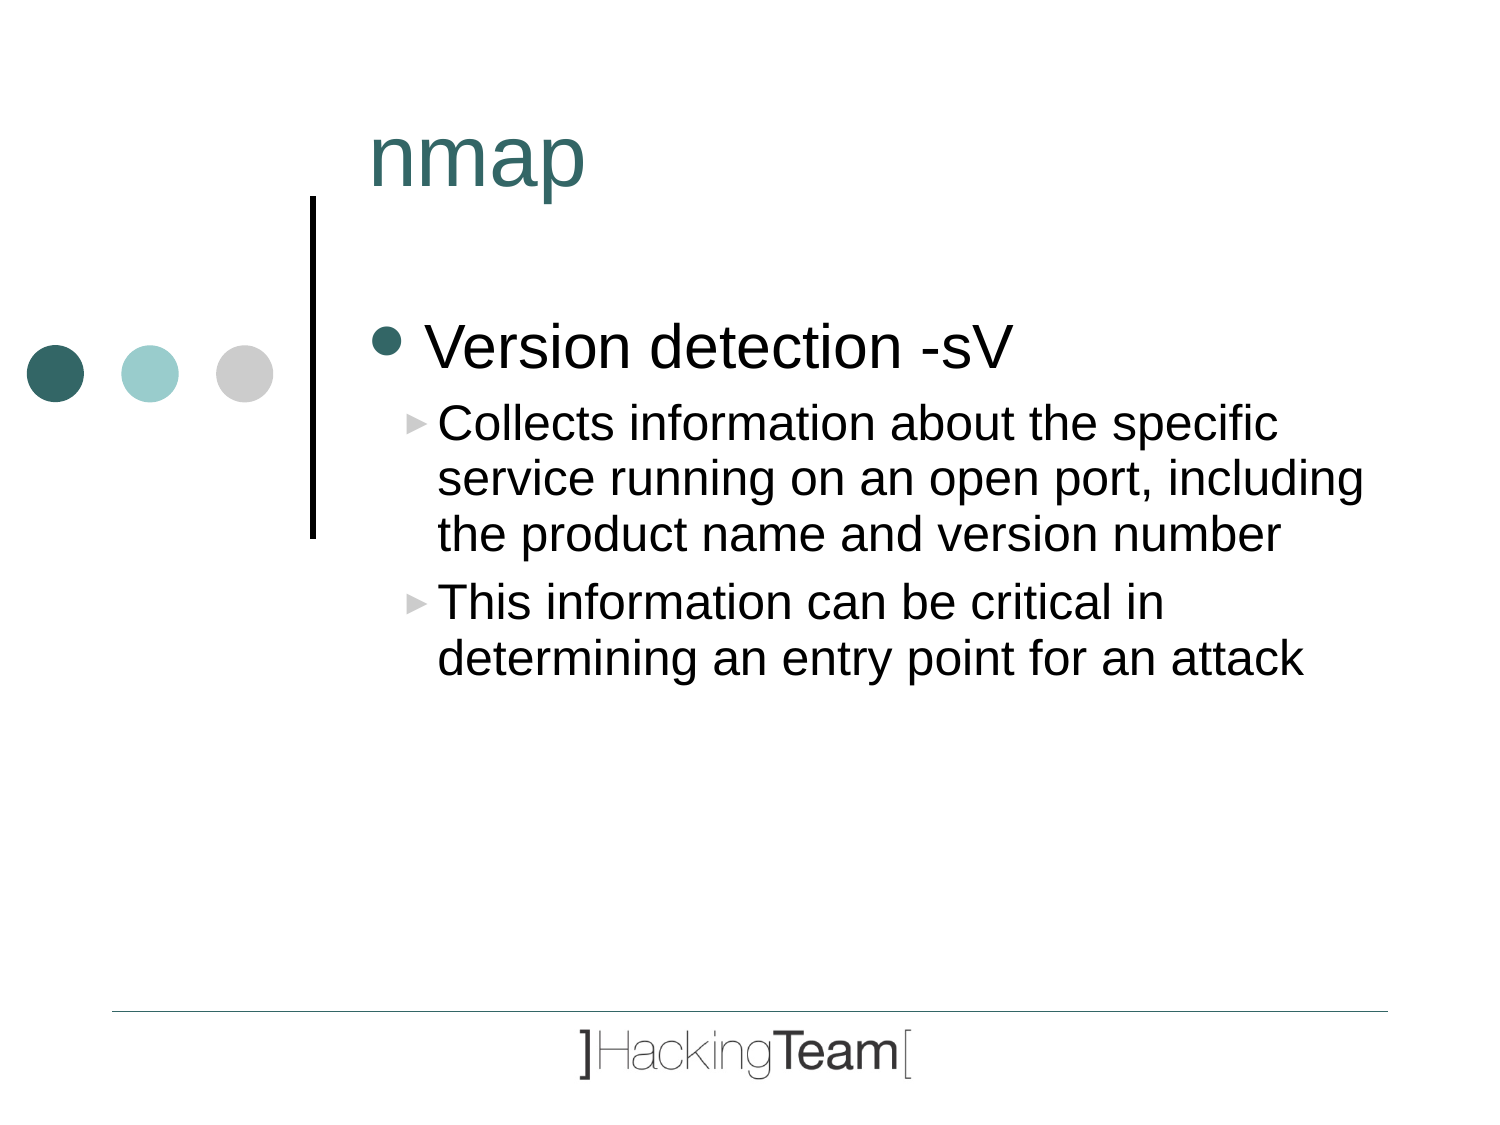

# nmap
Version detection -sV
Collects information about the specific service running on an open port, including the product name and version number
This information can be critical in determining an entry point for an attack